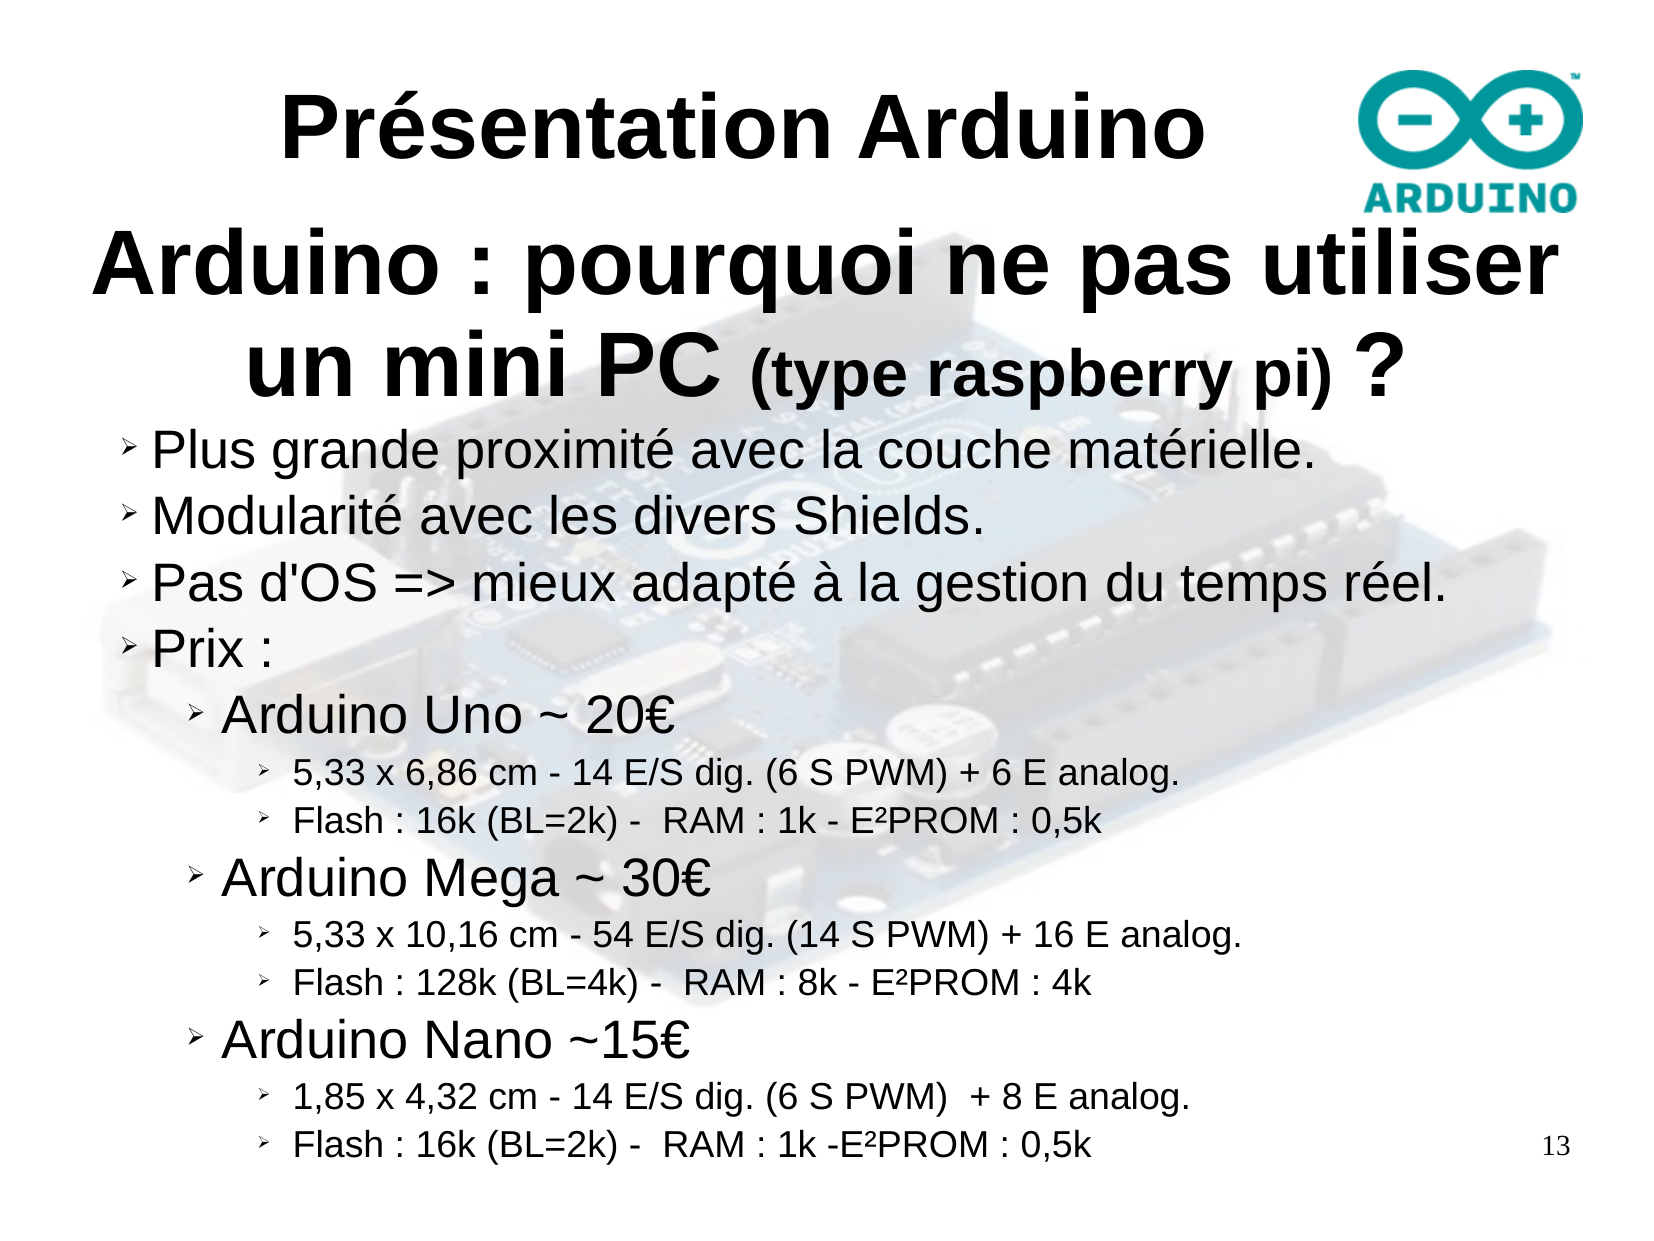

Présentation Arduino
Arduino : pourquoi ne pas utiliser un mini PC (type raspberry pi) ?
# Plus grande proximité avec la couche matérielle.
Modularité avec les divers Shields.
Pas d'OS => mieux adapté à la gestion du temps réel.
Prix :
Arduino Uno ~ 20€
5,33 x 6,86 cm - 14 E/S dig. (6 S PWM) + 6 E analog.
Flash : 16k (BL=2k) - RAM : 1k - E²PROM : 0,5k
Arduino Mega ~ 30€
5,33 x 10,16 cm - 54 E/S dig. (14 S PWM) + 16 E analog.
Flash : 128k (BL=4k) - RAM : 8k - E²PROM : 4k
Arduino Nano ~15€
1,85 x 4,32 cm - 14 E/S dig. (6 S PWM) + 8 E analog.
Flash : 16k (BL=2k) - RAM : 1k -E²PROM : 0,5k
13